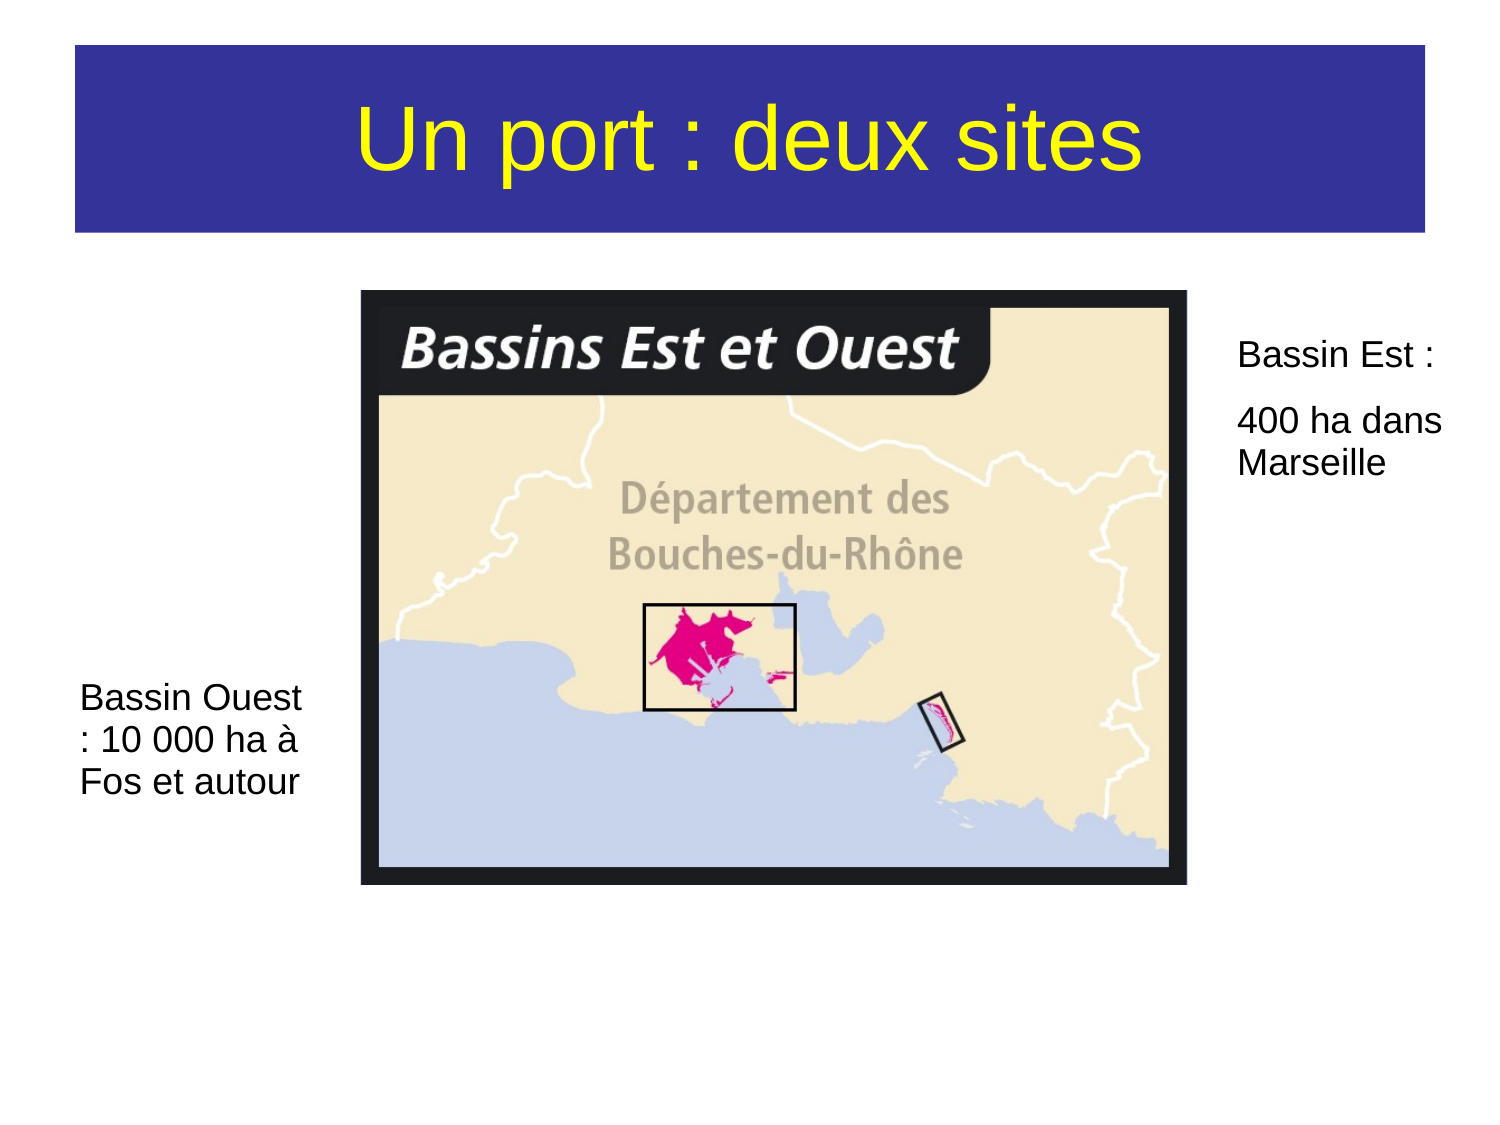

# Un port : deux sites
Bassin Est :
400 ha dans Marseille
Bassin Ouest : 10 000 ha à Fos et autour